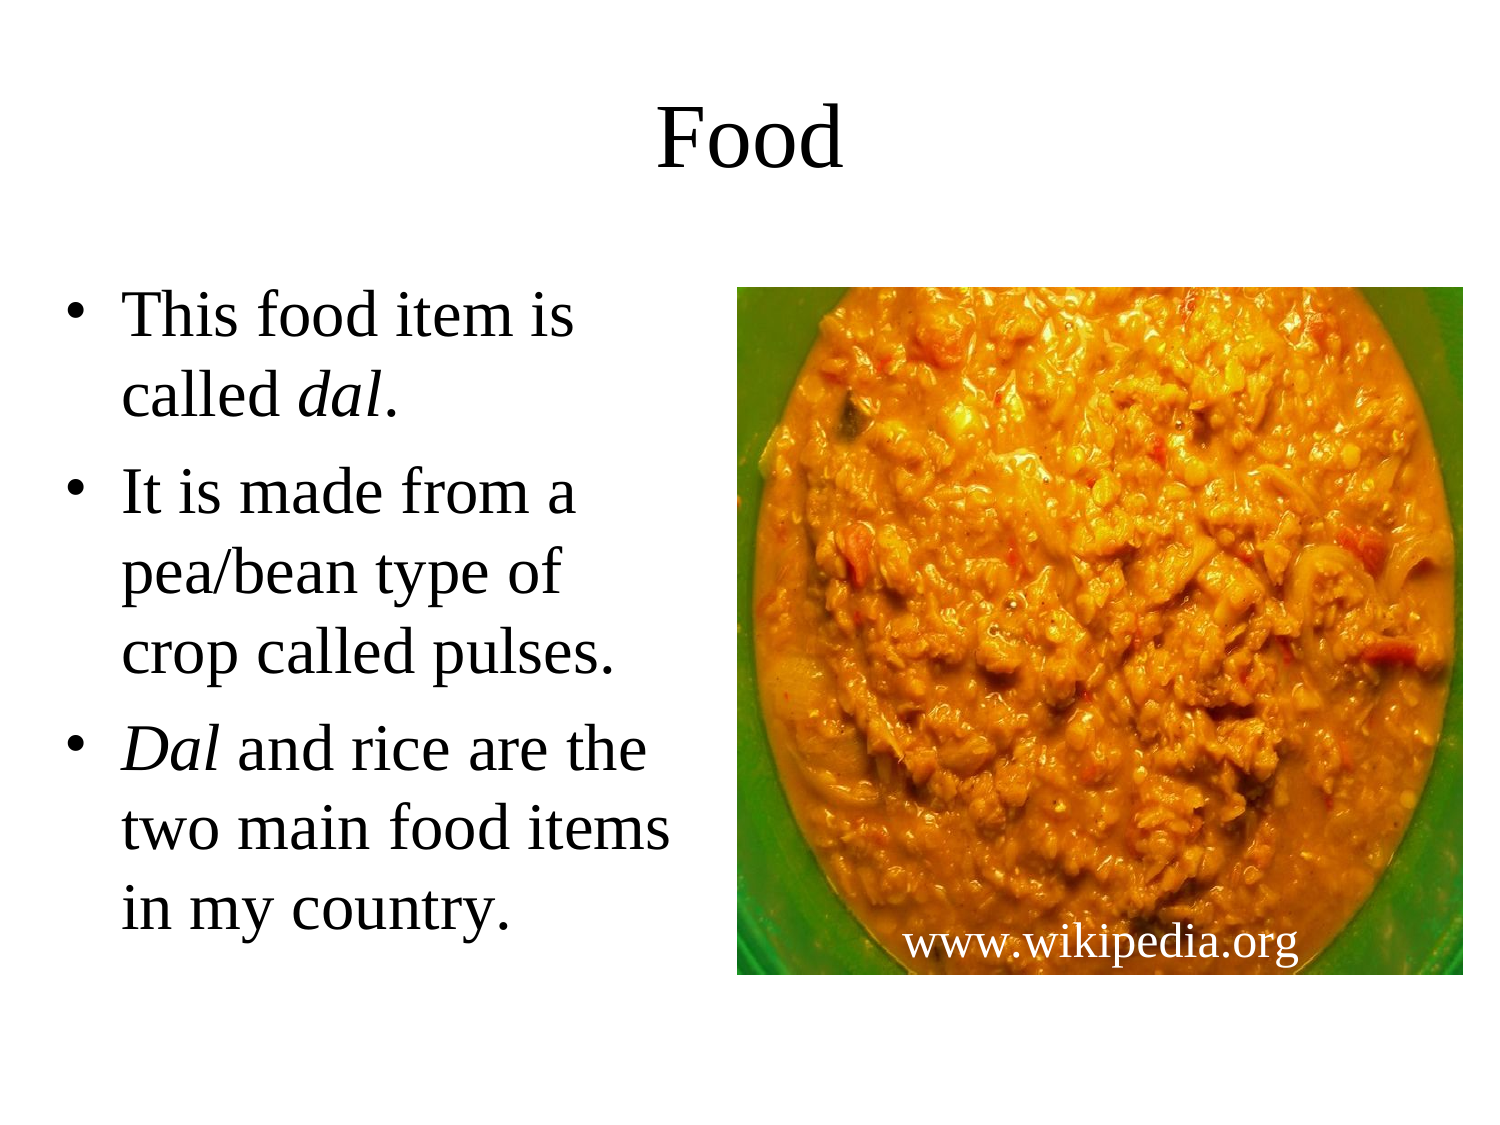

# Food
This food item is called dal.
It is made from a pea/bean type of crop called pulses.
Dal and rice are the two main food items in my country.
www.wikipedia.org